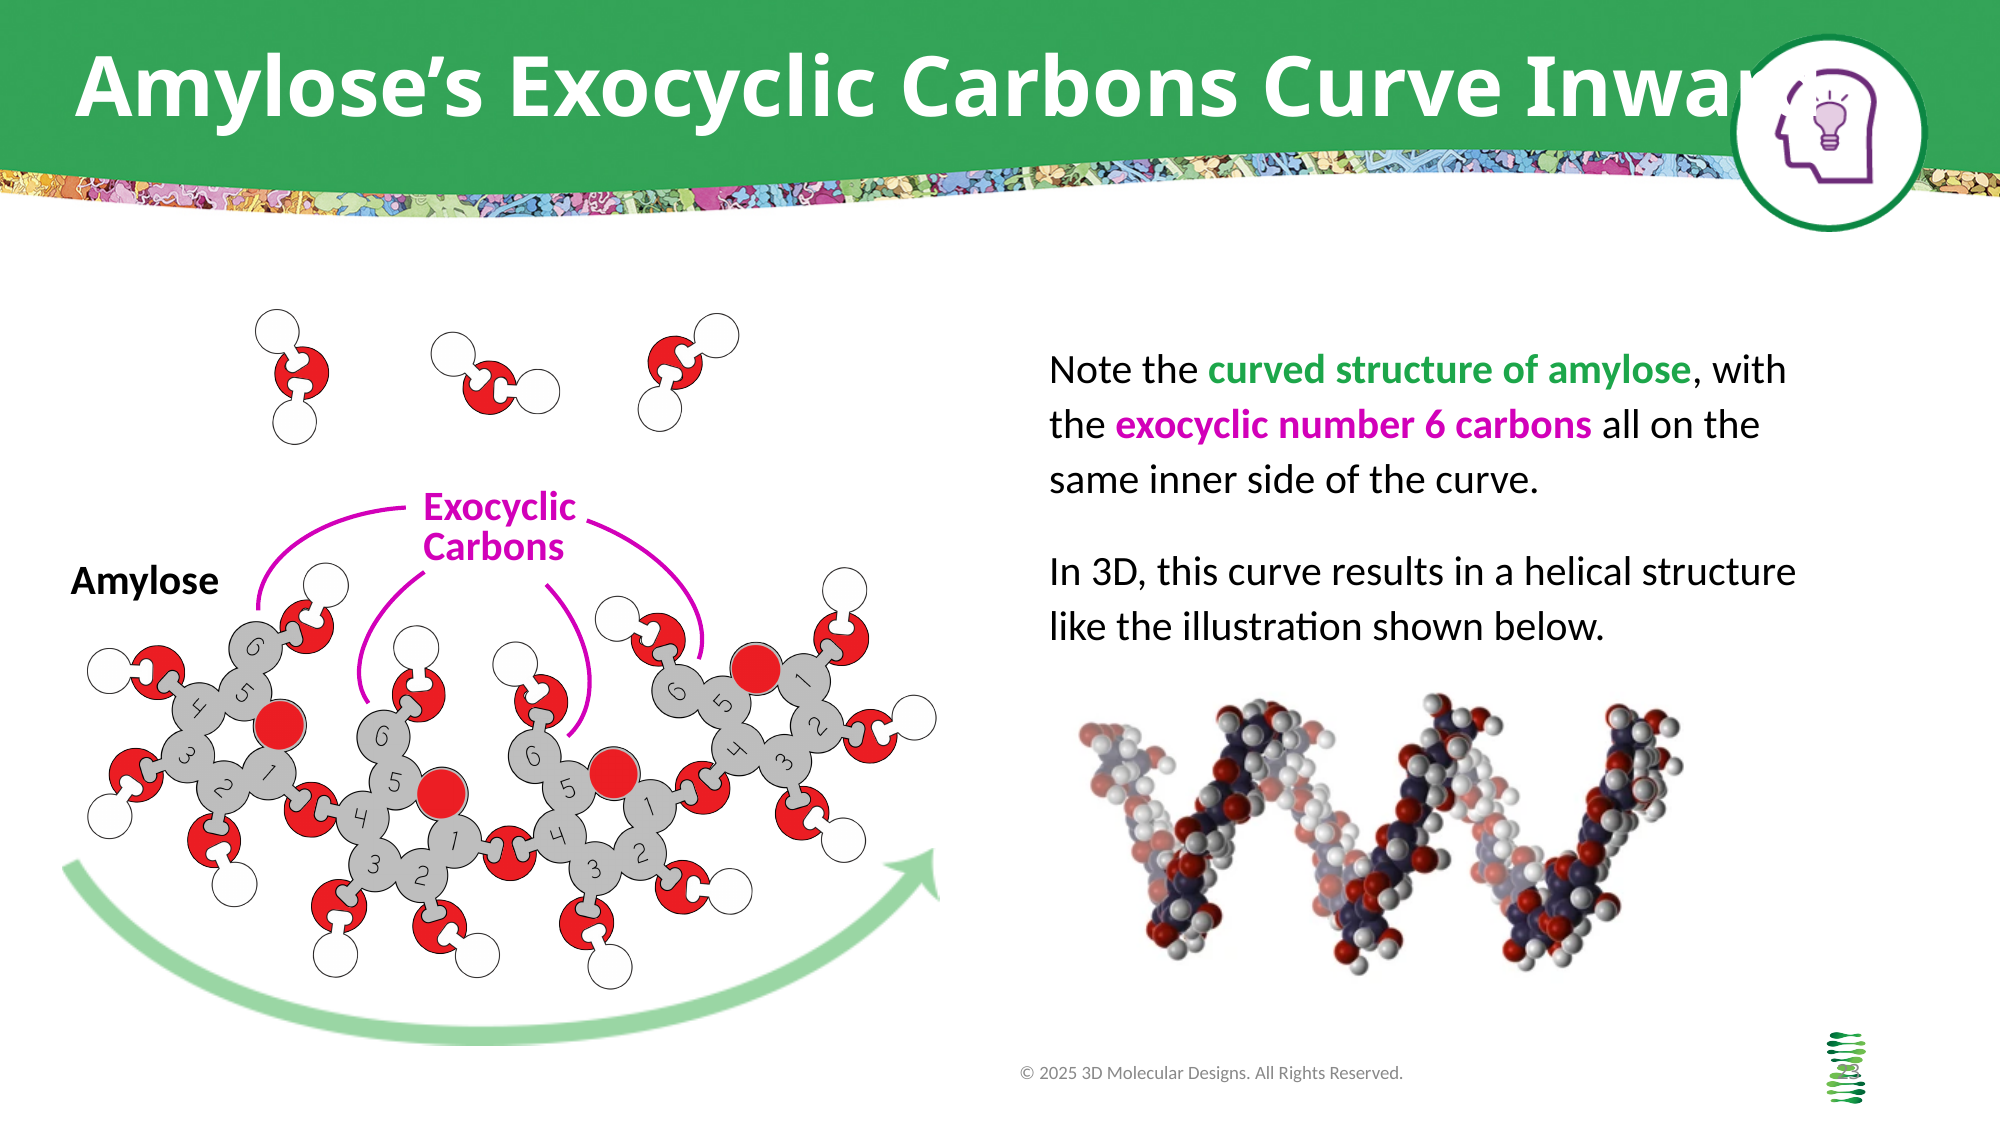

# Amylose’s Exocyclic Carbons Curve Inward
Note the curved structure of amylose, with the exocyclic number 6 carbons all on the same inner side of the curve.
In 3D, this curve results in a helical structure like the illustration shown below.
Exocyclic
Carbons
Amylose